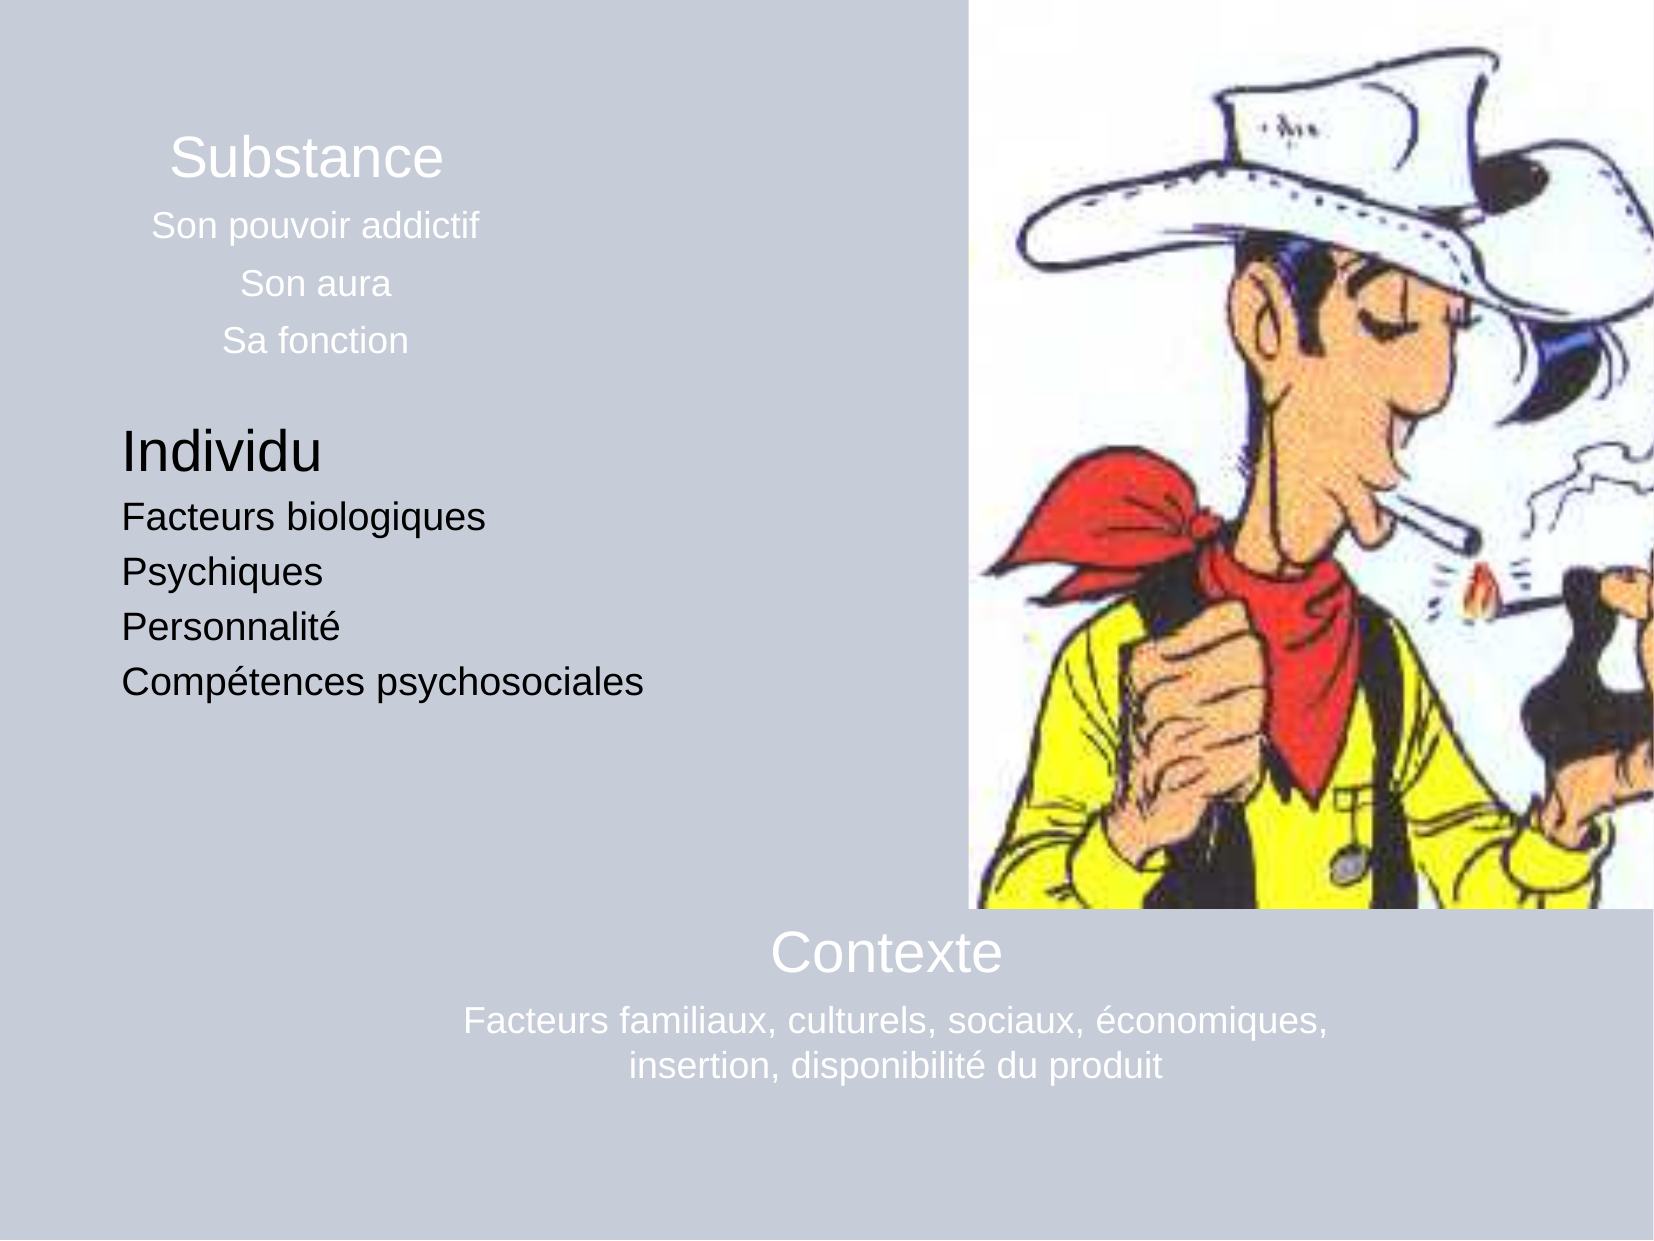

Substance
Son pouvoir addictif
Son aura
Sa fonction
Individu
Facteurs biologiques
Psychiques
Personnalité
Compétences psychosociales
Contexte
Facteurs familiaux, culturels, sociaux, économiques, insertion, disponibilité du produit